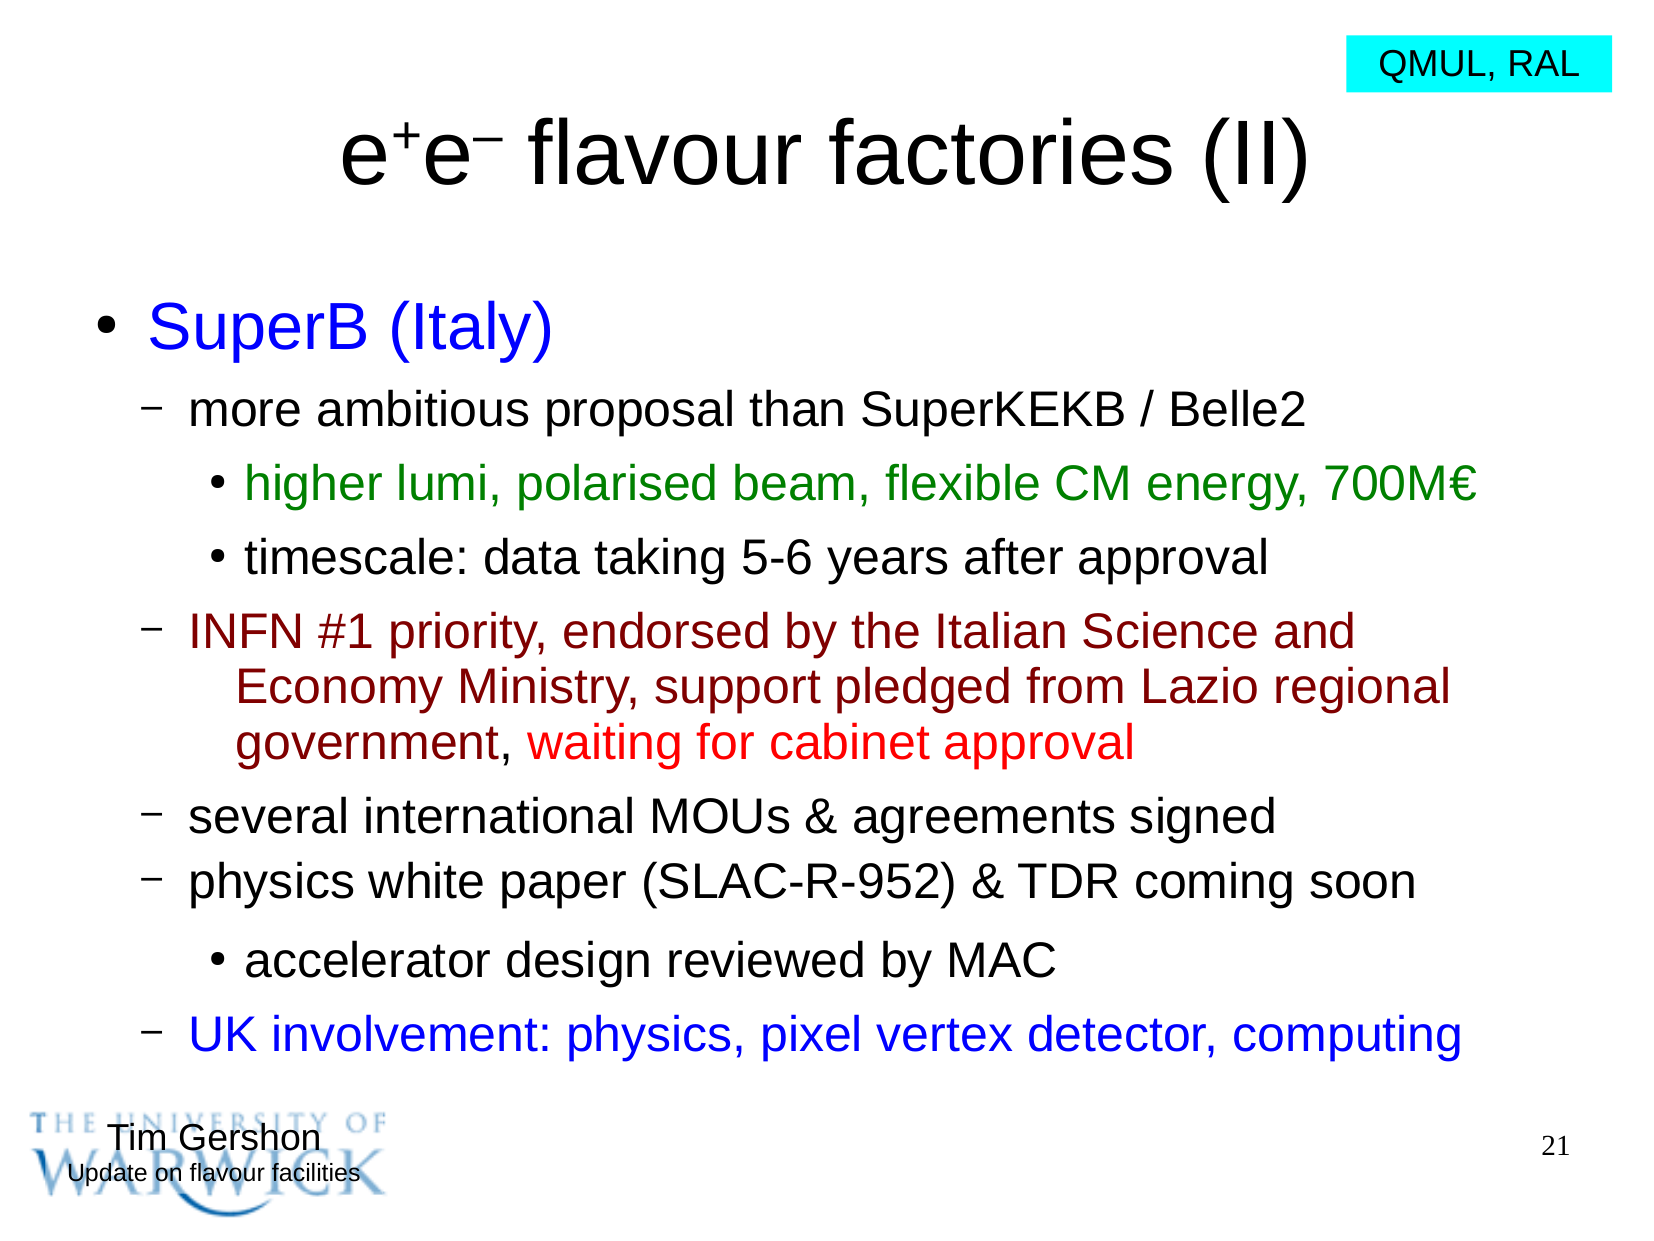

QMUL, RAL
# e+e– flavour factories (II)
SuperB (Italy)
more ambitious proposal than SuperKEKB / Belle2
higher lumi, polarised beam, flexible CM energy, 700M€
timescale: data taking 5-6 years after approval
INFN #1 priority, endorsed by the Italian Science and Economy Ministry, support pledged from Lazio regional government, waiting for cabinet approval
several international MOUs & agreements signed
physics white paper (SLAC-R-952) & TDR coming soon
accelerator design reviewed by MAC
UK involvement: physics, pixel vertex detector, computing
Tim Gershon
Update on flavour facilities
21